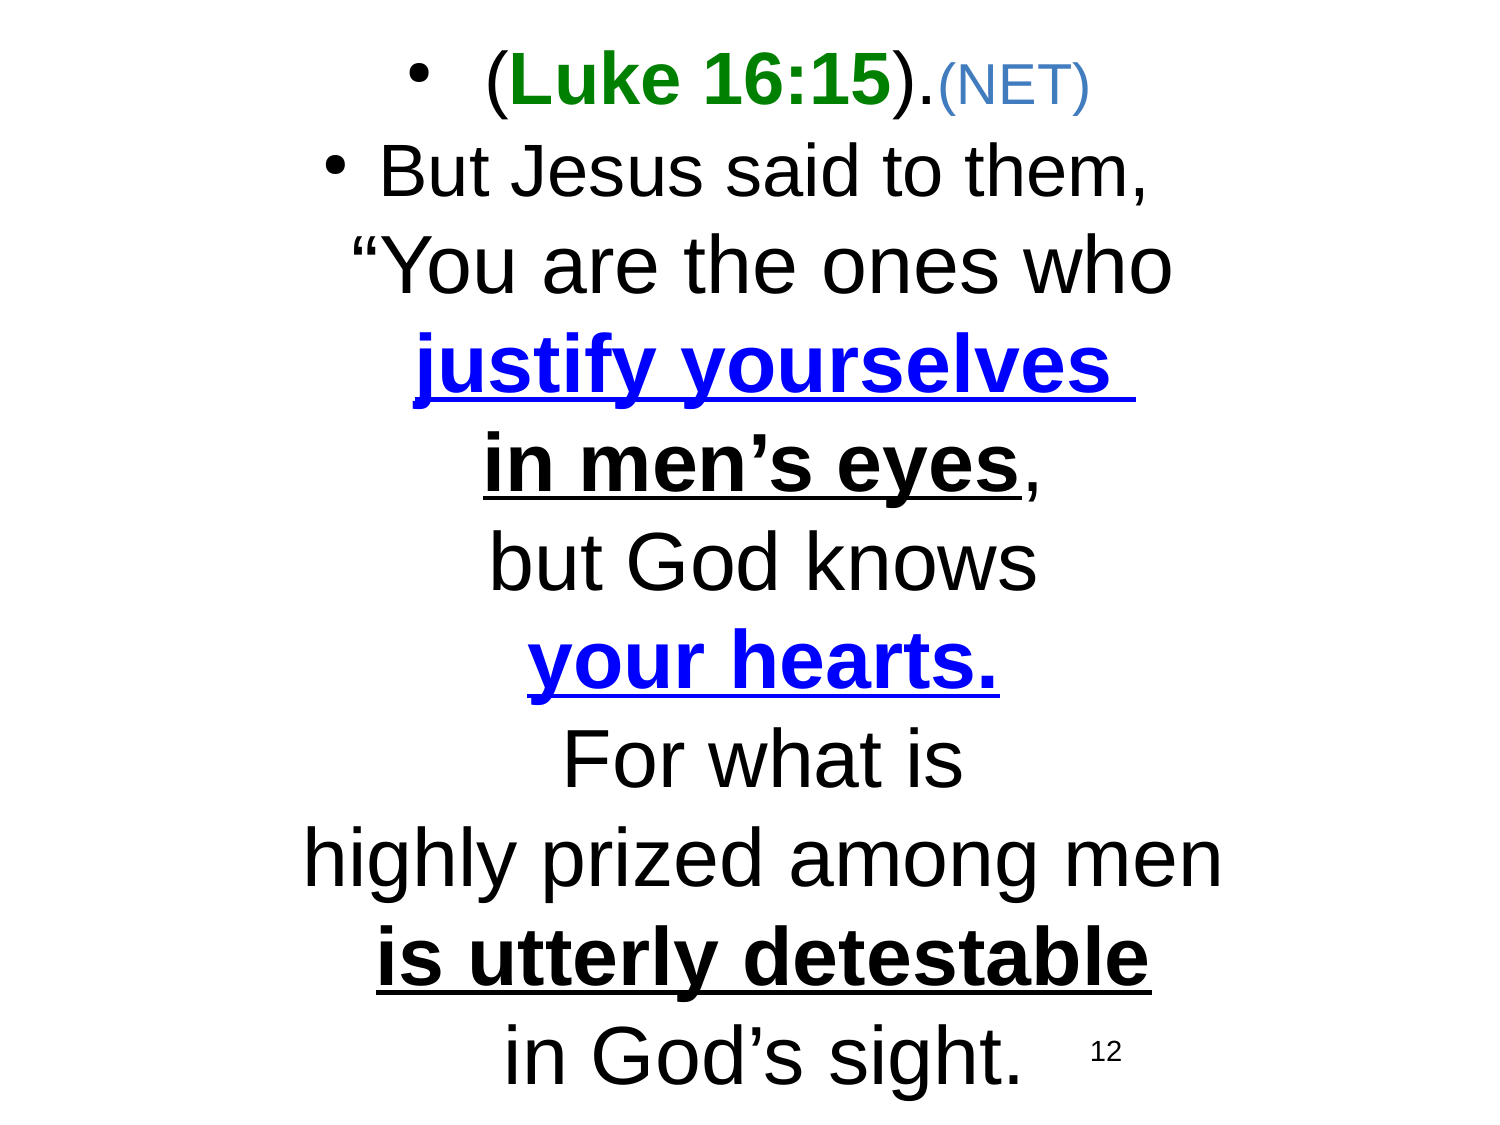

# (Luke 16:15).(NET)
But Jesus said to them,
“You are the ones who
justify yourselves
in men’s eyes,
but God knows
your hearts.
For what is
highly prized among men
is utterly detestable
in God’s sight.
12